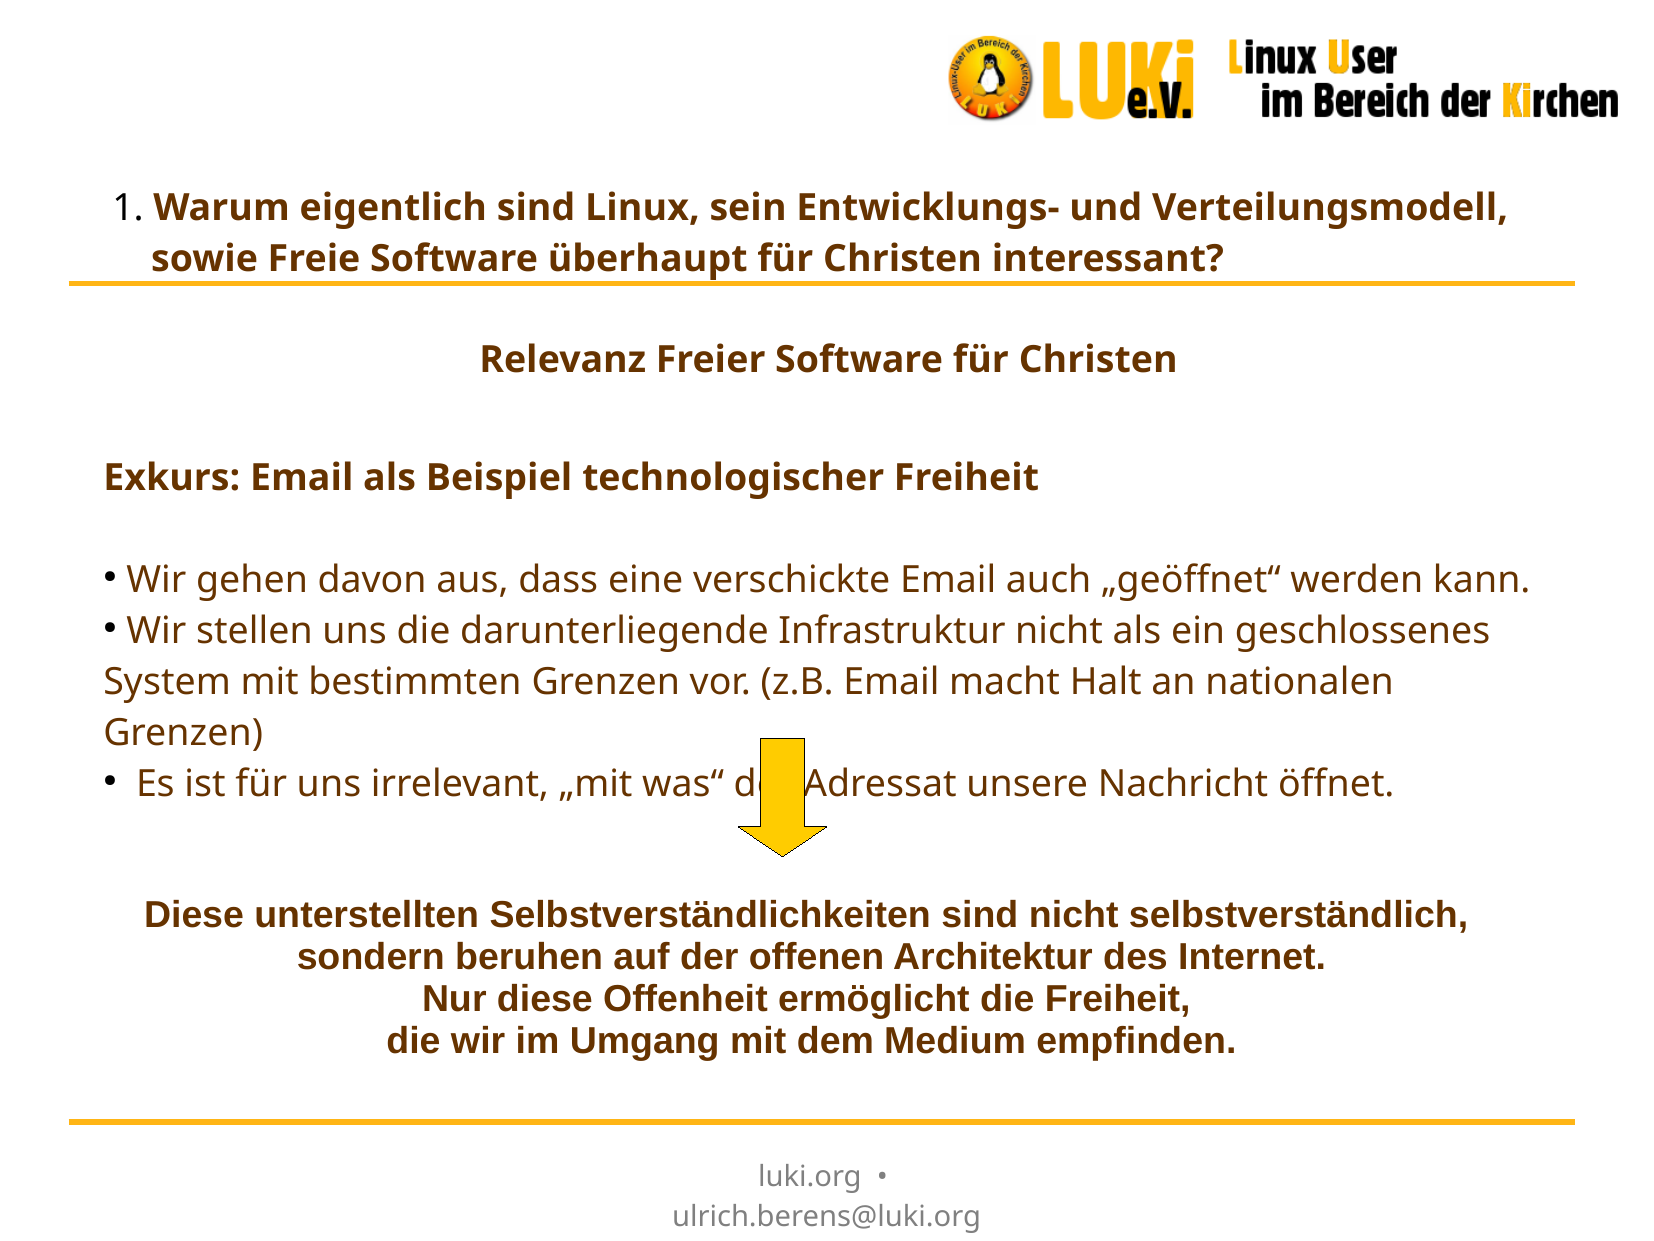

Warum eigentlich sind Linux, sein Entwicklungs- und Verteilungsmodell,
 sowie Freie Software überhaupt für Christen interessant?
Relevanz Freier Software für Christen
Exkurs: Email als Beispiel technologischer Freiheit
 Wir gehen davon aus, dass eine verschickte Email auch „geöffnet“ werden kann.
 Wir stellen uns die darunterliegende Infrastruktur nicht als ein geschlossenes System mit bestimmten Grenzen vor. (z.B. Email macht Halt an nationalen Grenzen)
 Es ist für uns irrelevant, „mit was“ der Adressat unsere Nachricht öffnet.
Diese unterstellten Selbstverständlichkeiten sind nicht selbstverständlich,
sondern beruhen auf der offenen Architektur des Internet.
Nur diese Offenheit ermöglicht die Freiheit,
die wir im Umgang mit dem Medium empfinden.
luki.org • ulrich.berens@luki.org